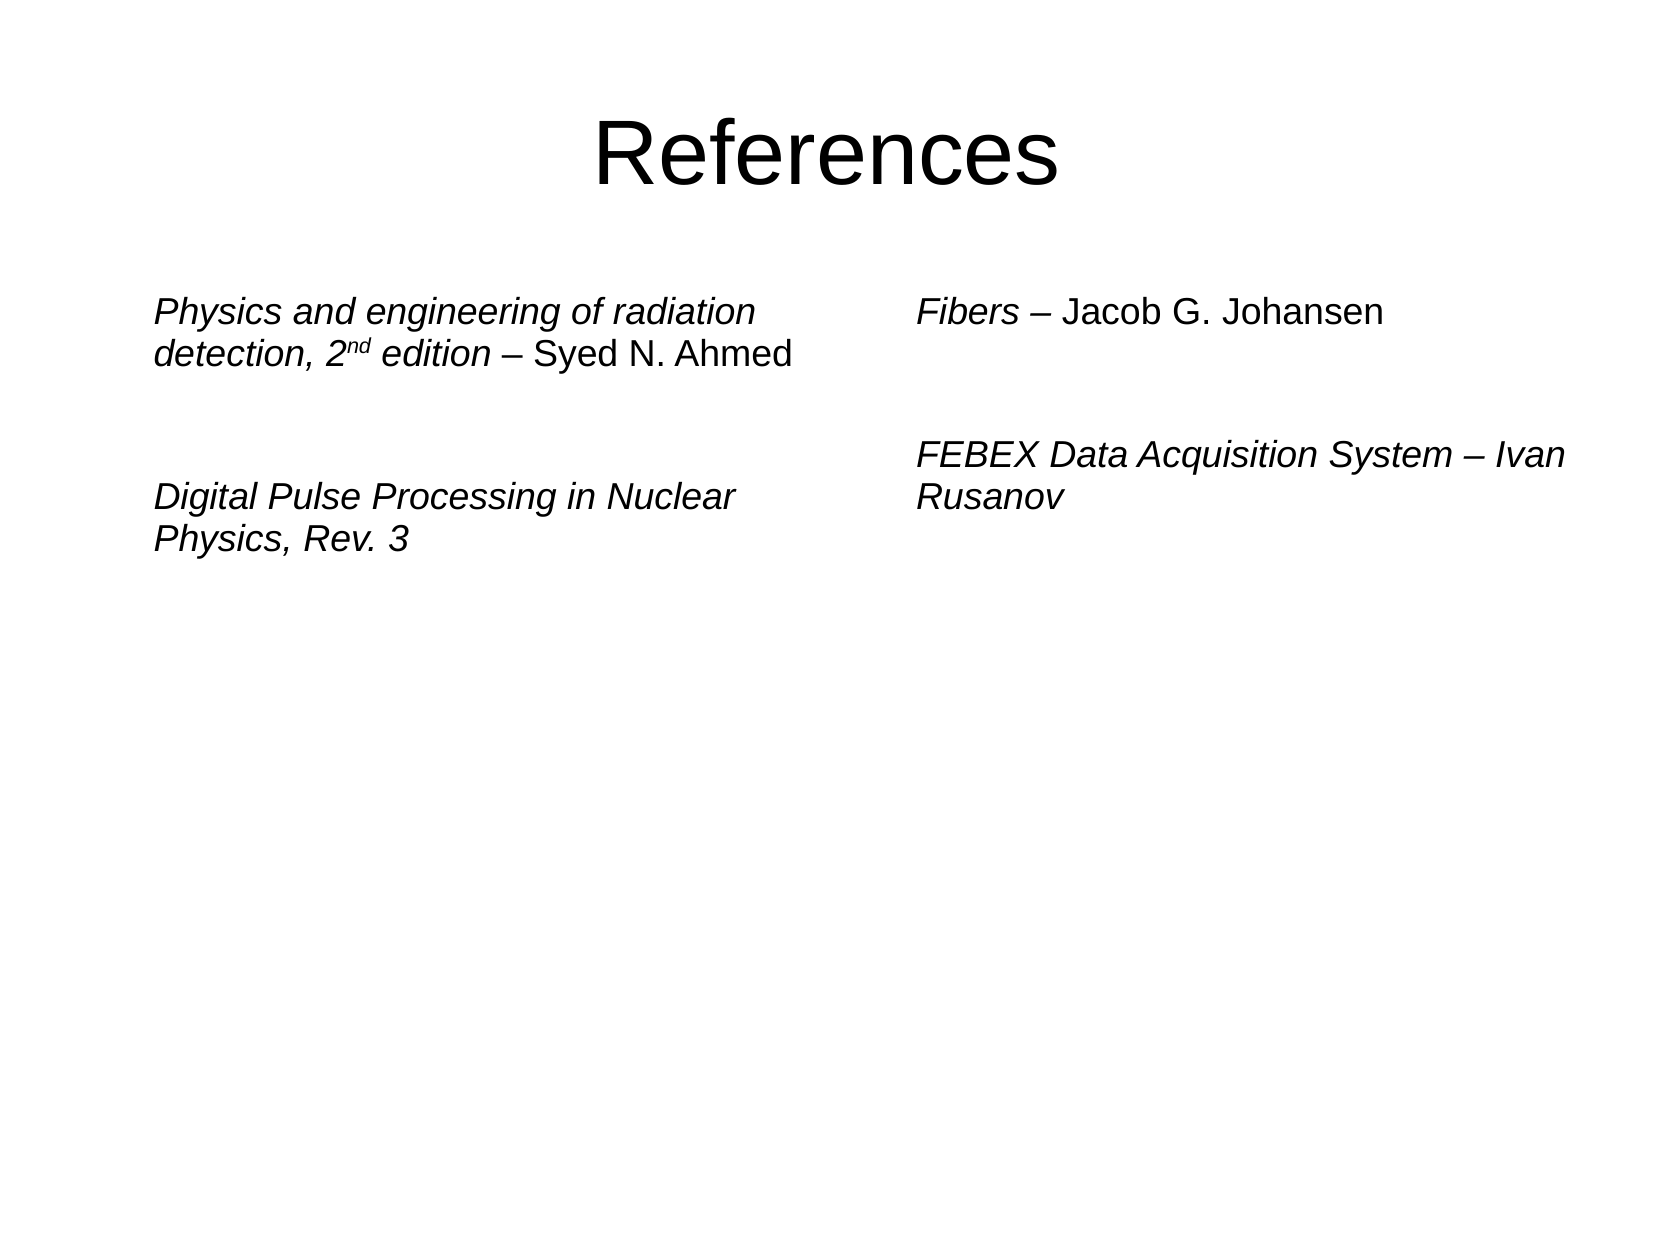

# References
Physics and engineering of radiation detection, 2nd edition – Syed N. Ahmed
Digital Pulse Processing in Nuclear Physics, Rev. 3
Fibers – Jacob G. Johansen
FEBEX Data Acquisition System – Ivan Rusanov